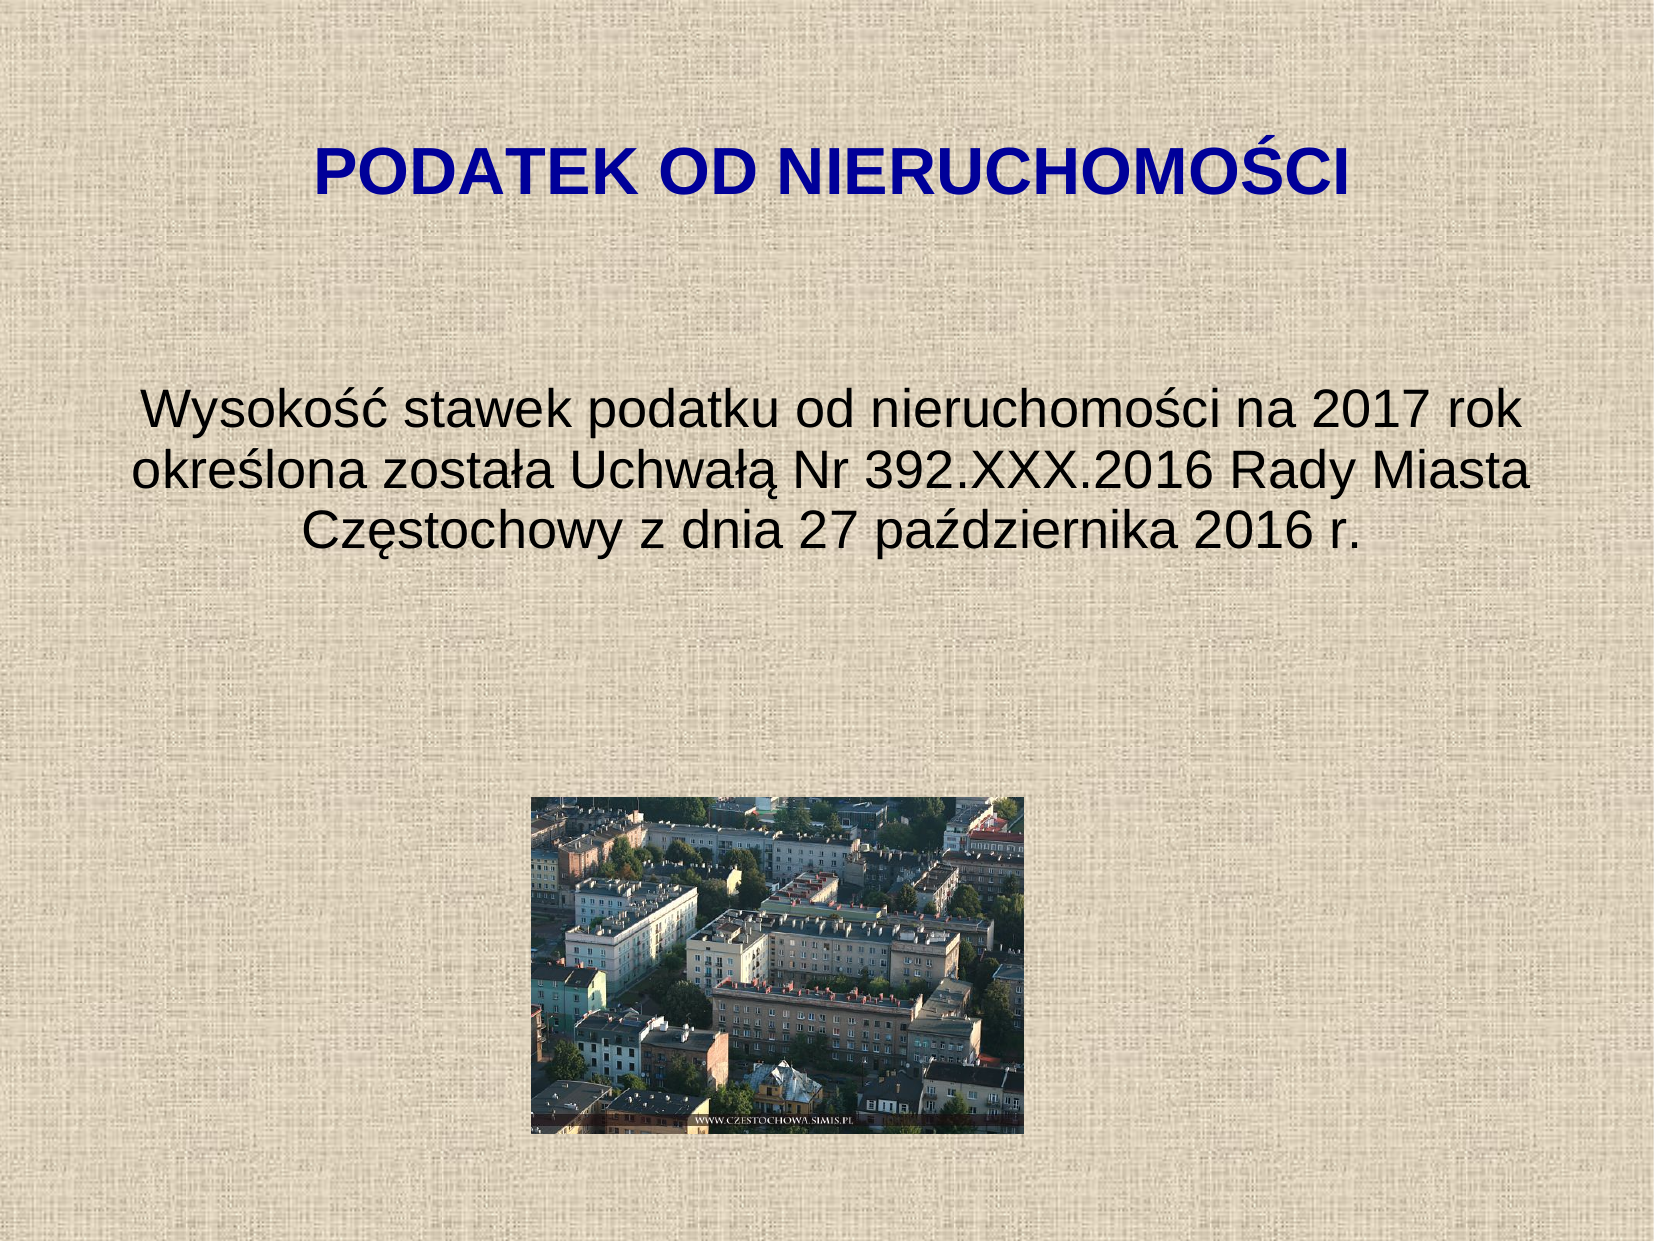

PODATEK OD NIERUCHOMOŚCI
Wysokość stawek podatku od nieruchomości na 2017 rok określona została Uchwałą Nr 392.XXX.2016 Rady Miasta Częstochowy z dnia 27 października 2016 r.